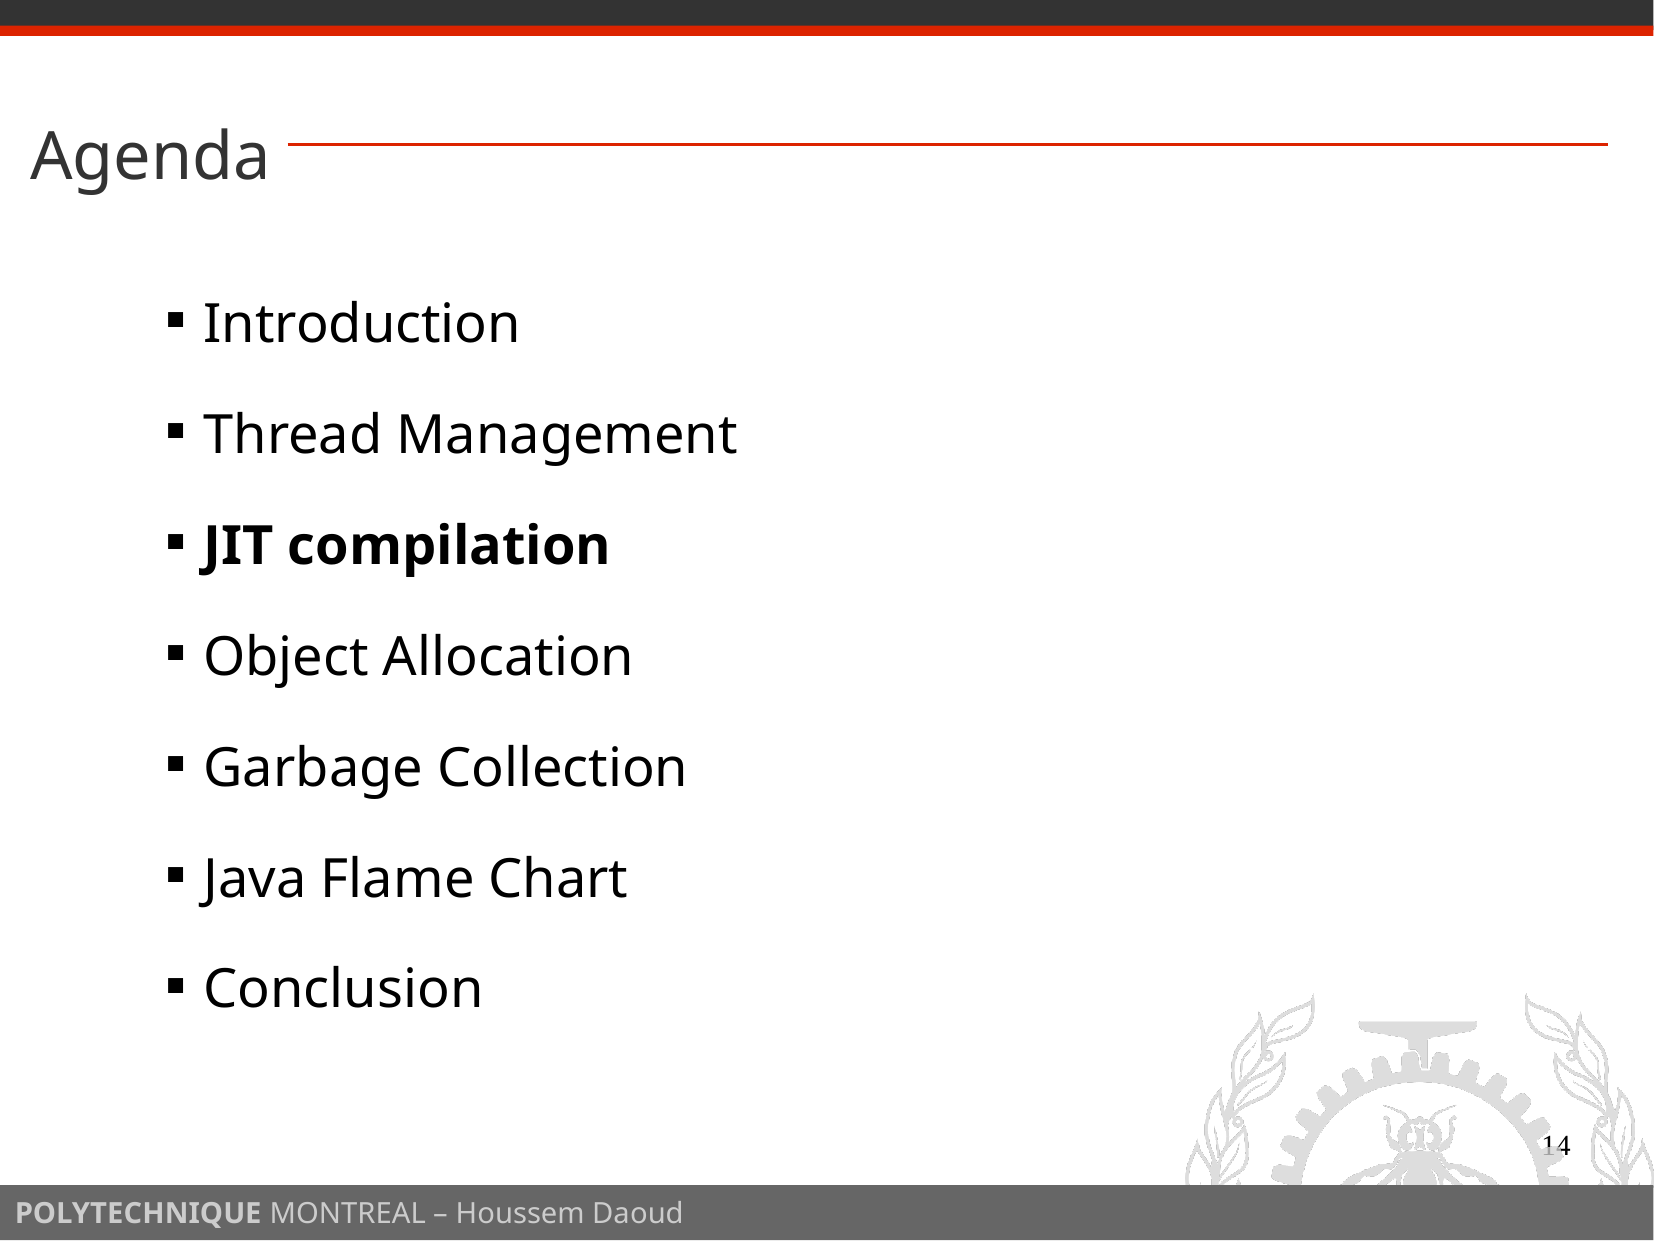

Agenda
Introduction
Thread Management
JIT compilation
Object Allocation
Garbage Collection
Java Flame Chart
Conclusion
14
POLYTECHNIQUE MONTREAL – Houssem Daoud